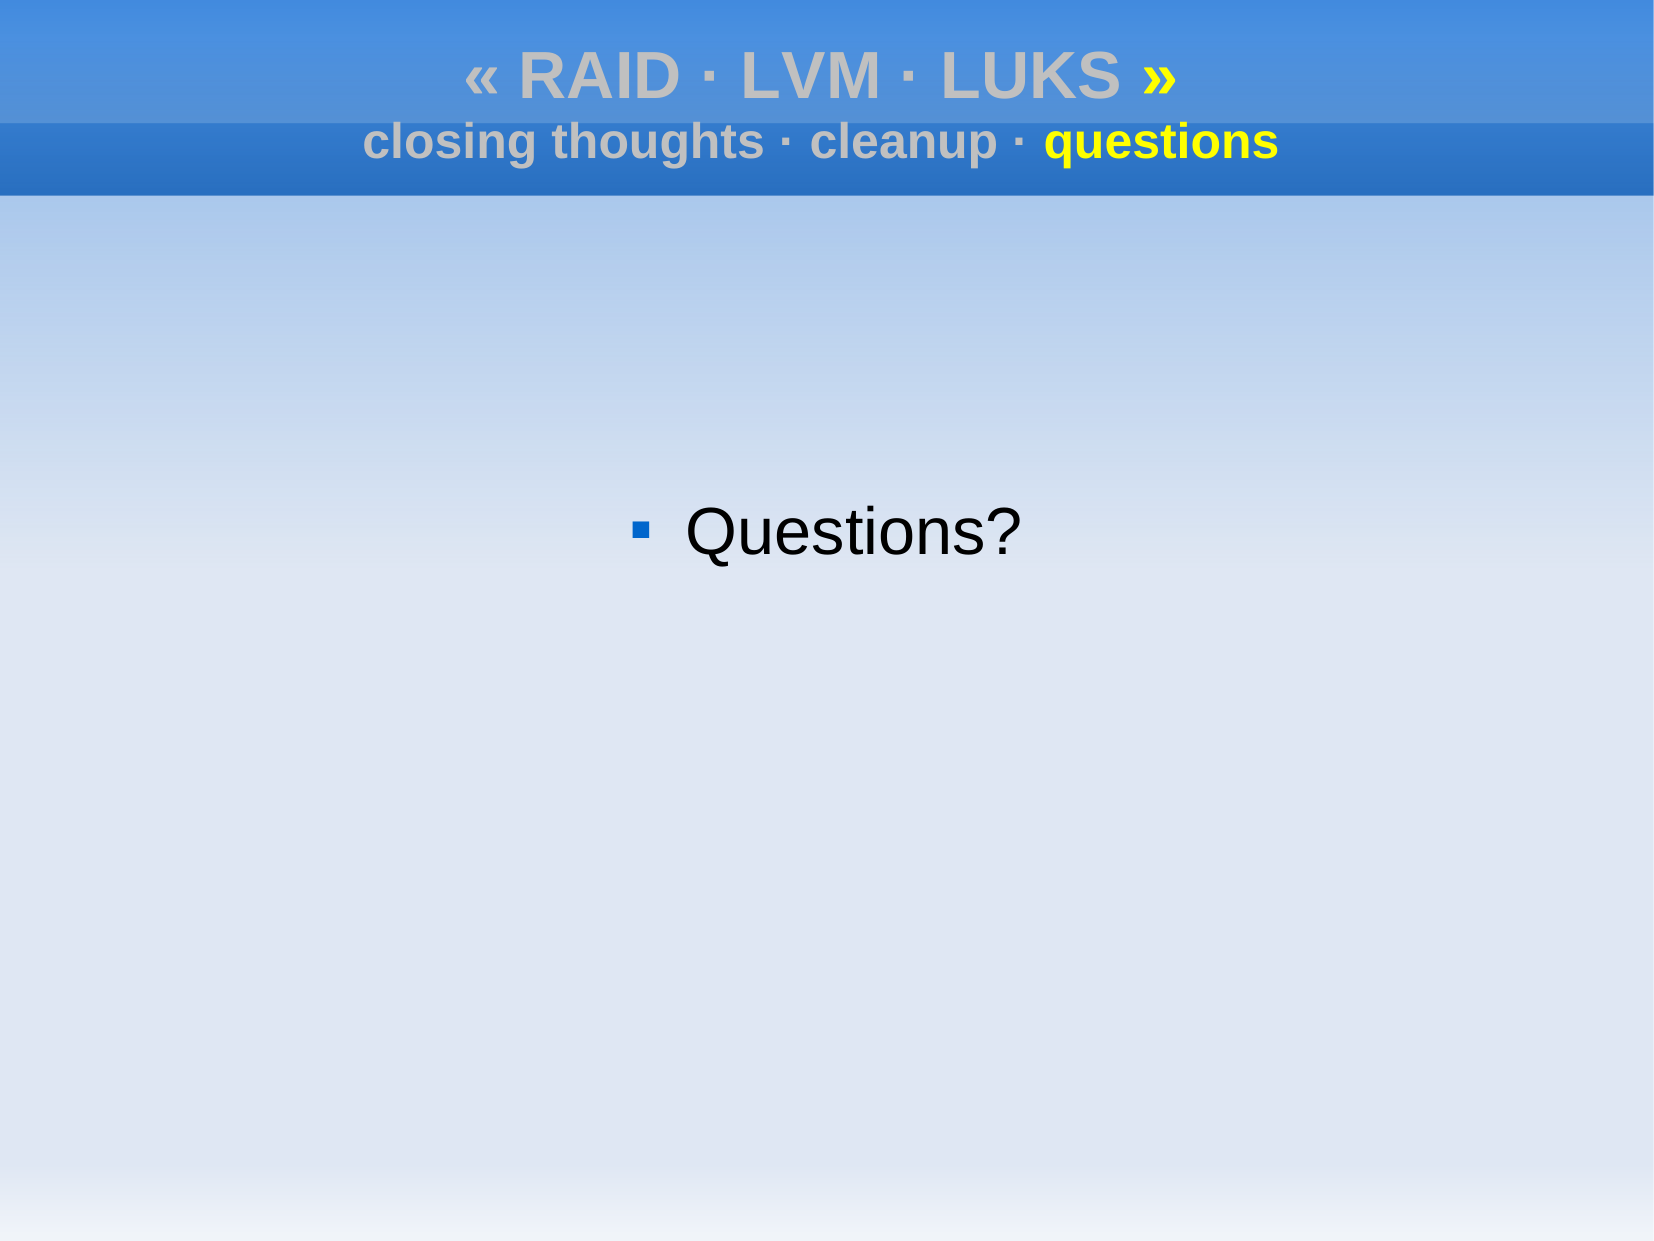

# « RAID · LVM · LUKS » closing thoughts · cleanup · questions
Questions?